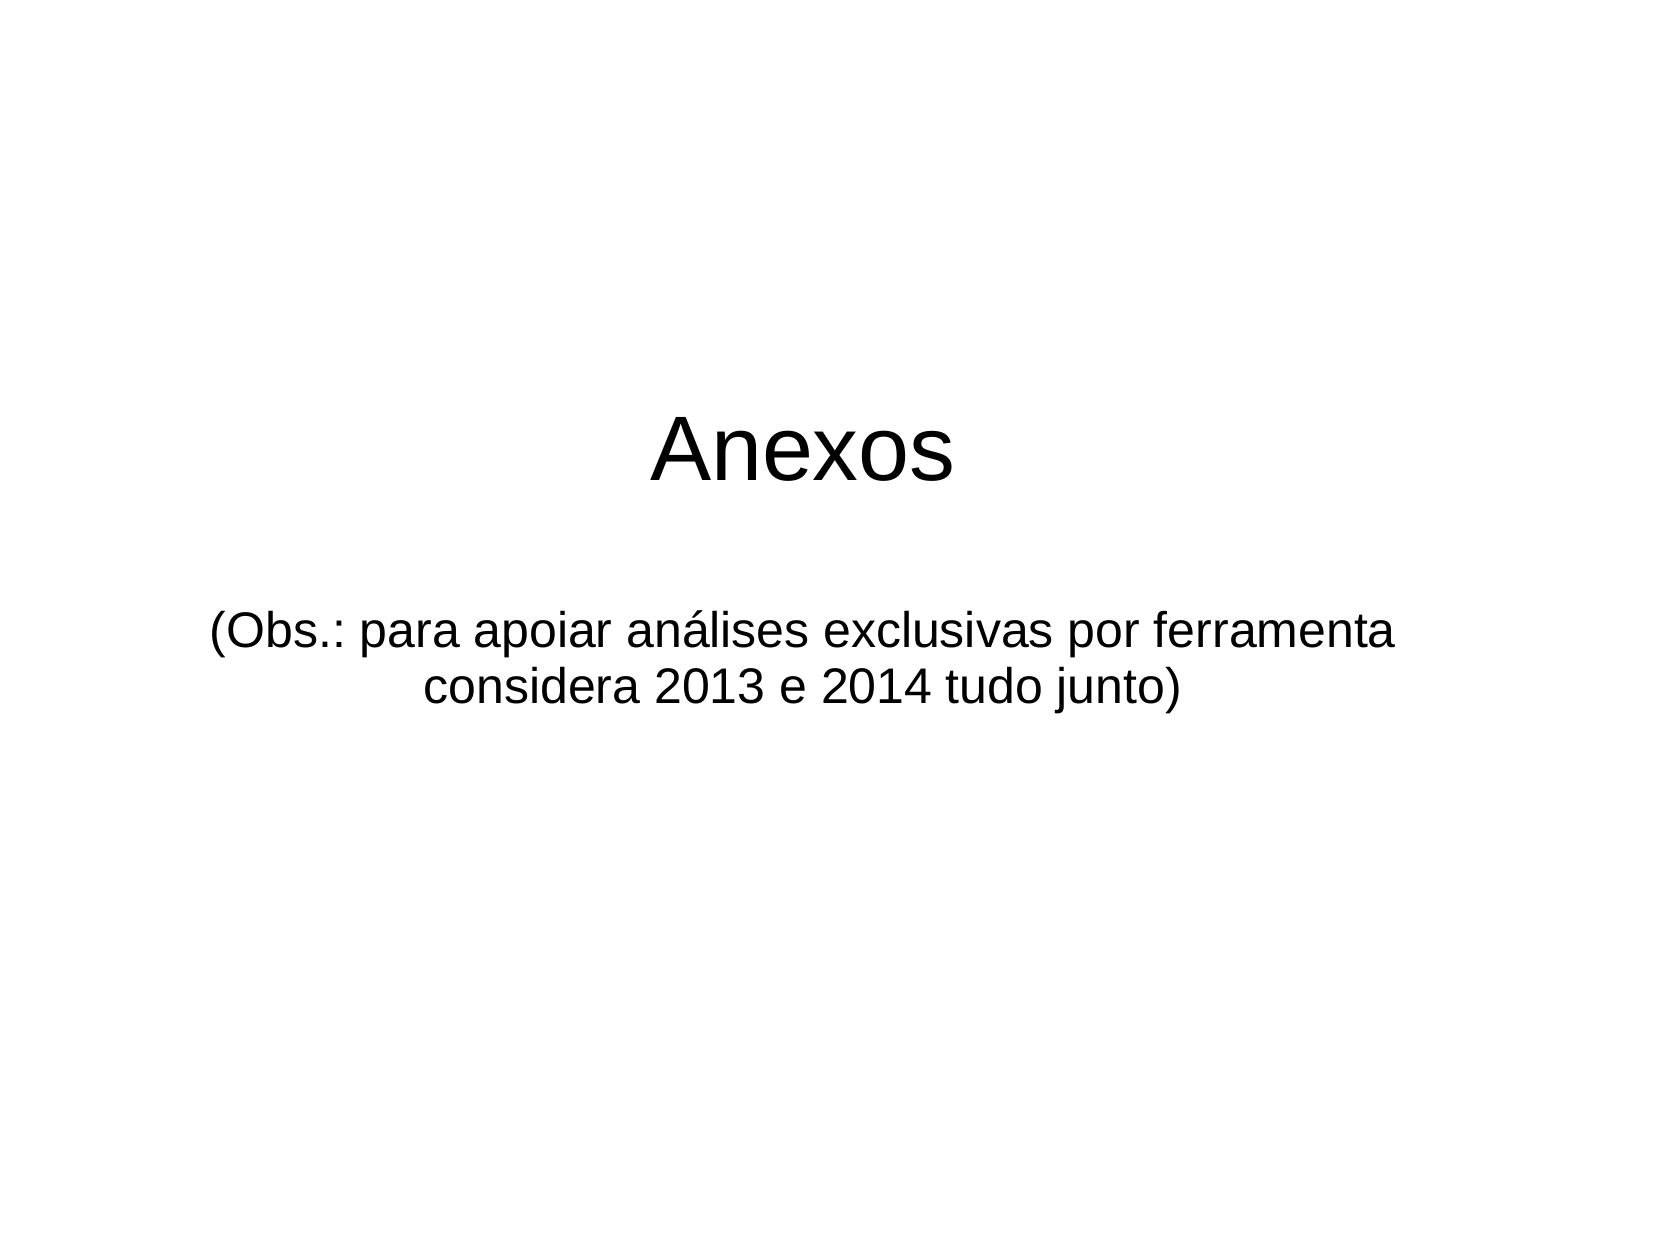

# Anexos (Obs.: para apoiar análises exclusivas por ferramenta considera 2013 e 2014 tudo junto)